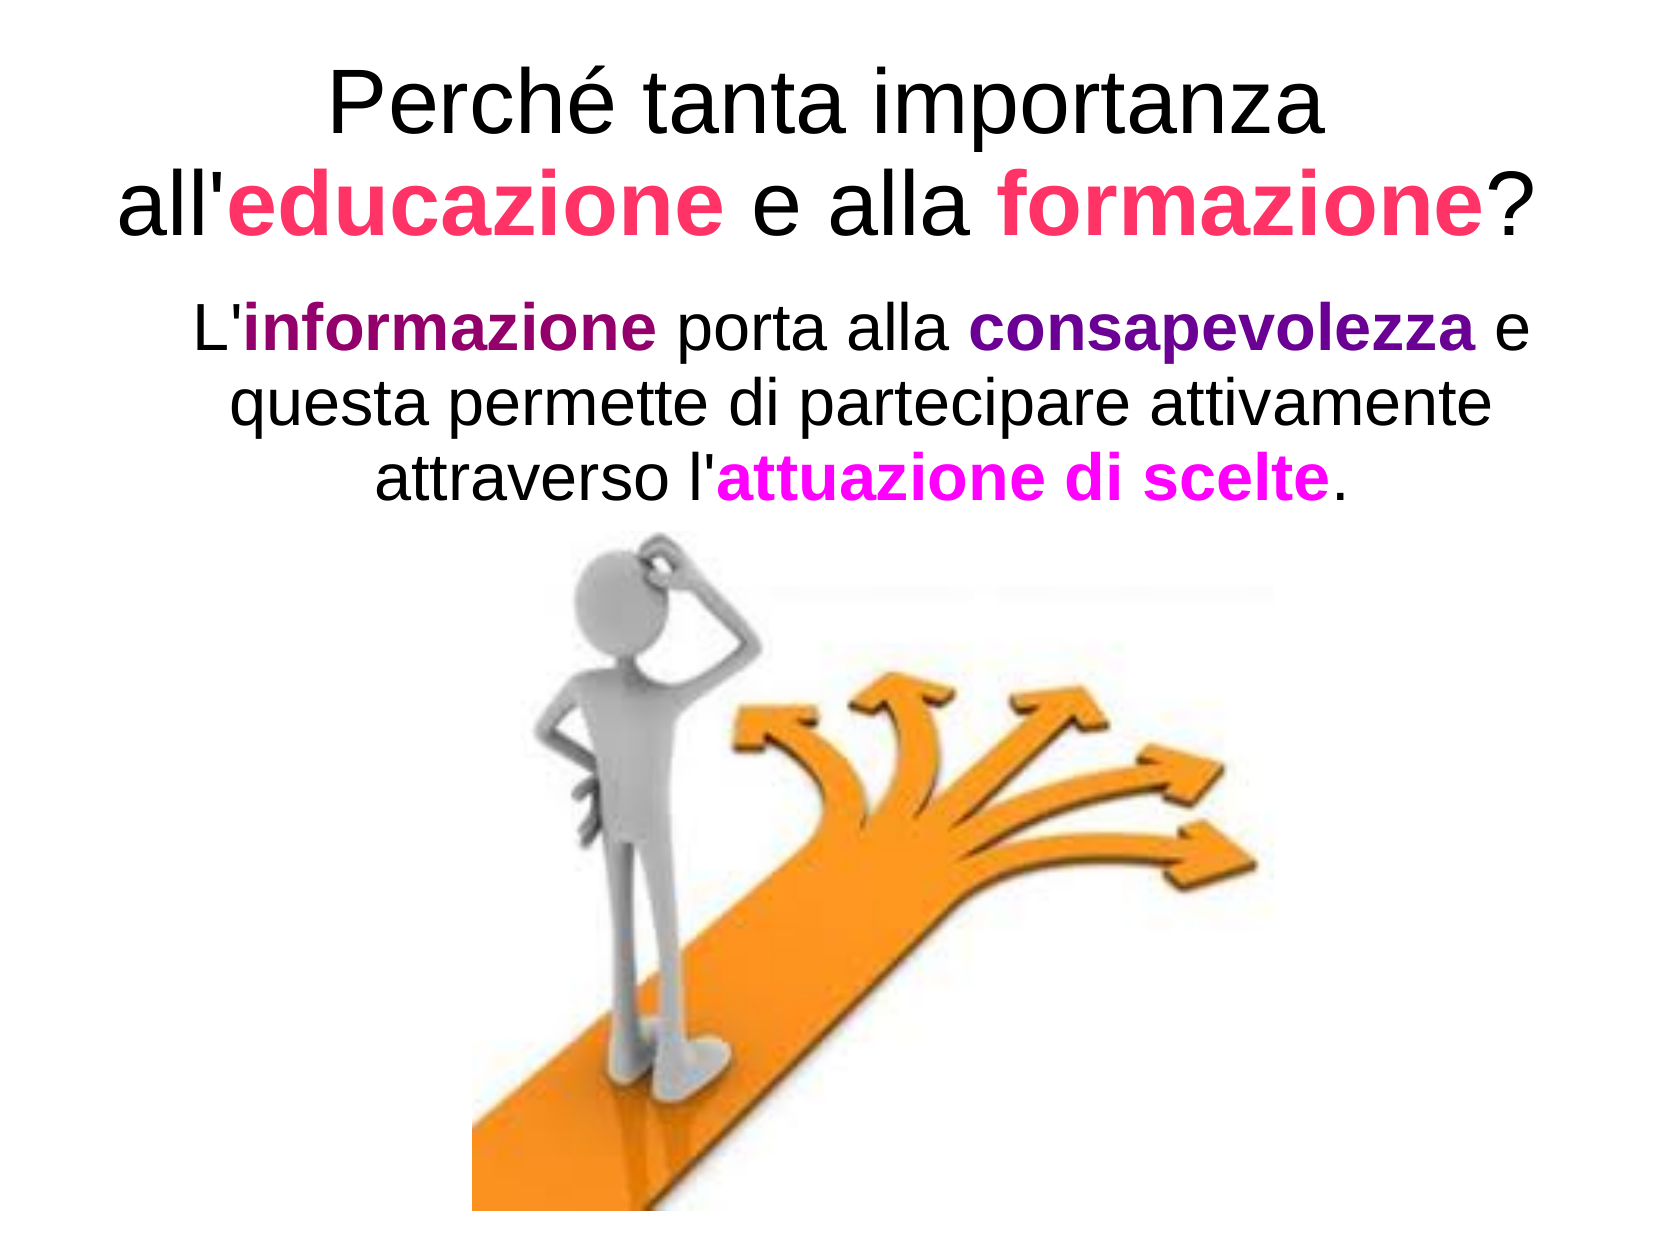

# Perché tanta importanza all'educazione e alla formazione?
L'informazione porta alla consapevolezza e questa permette di partecipare attivamente attraverso l'attuazione di scelte.